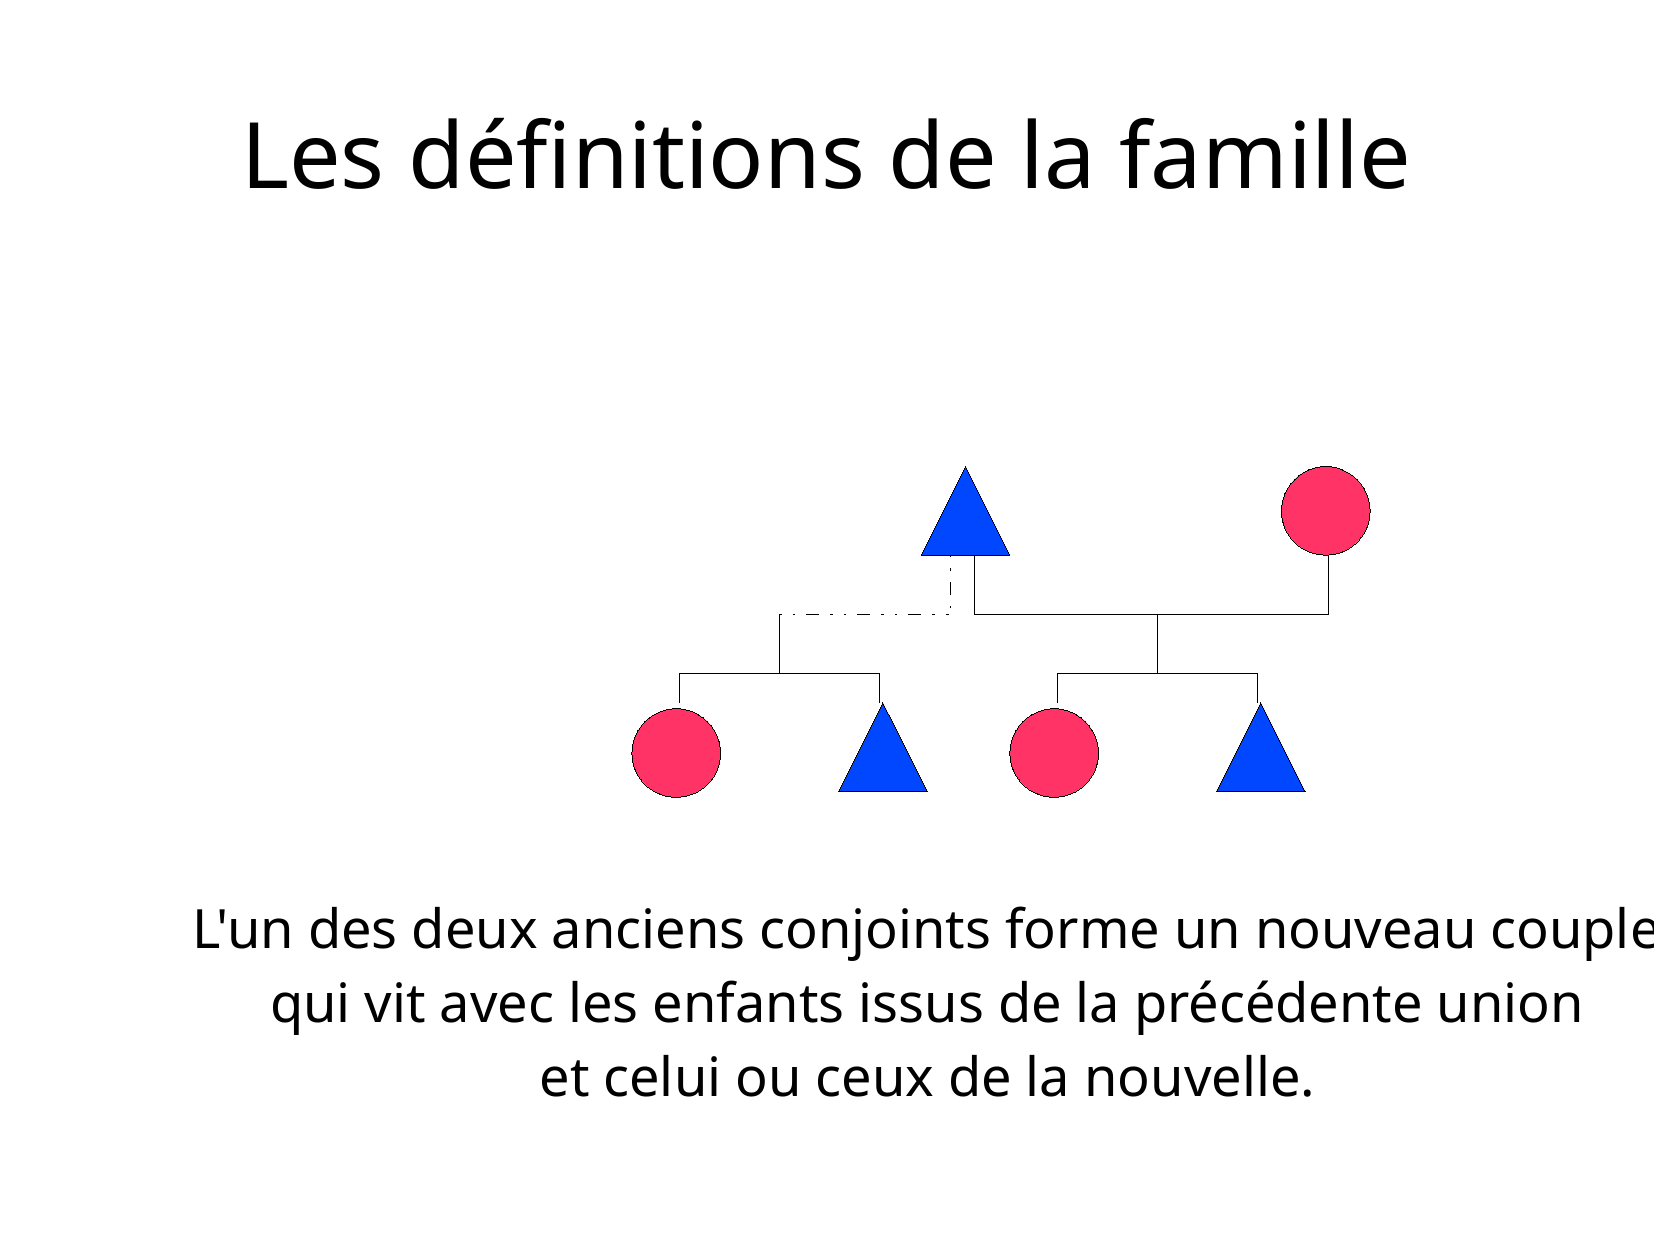

# Les définitions de la famille
L'un des deux anciens conjoints forme un nouveau couple
qui vit avec les enfants issus de la précédente union
et celui ou ceux de la nouvelle.